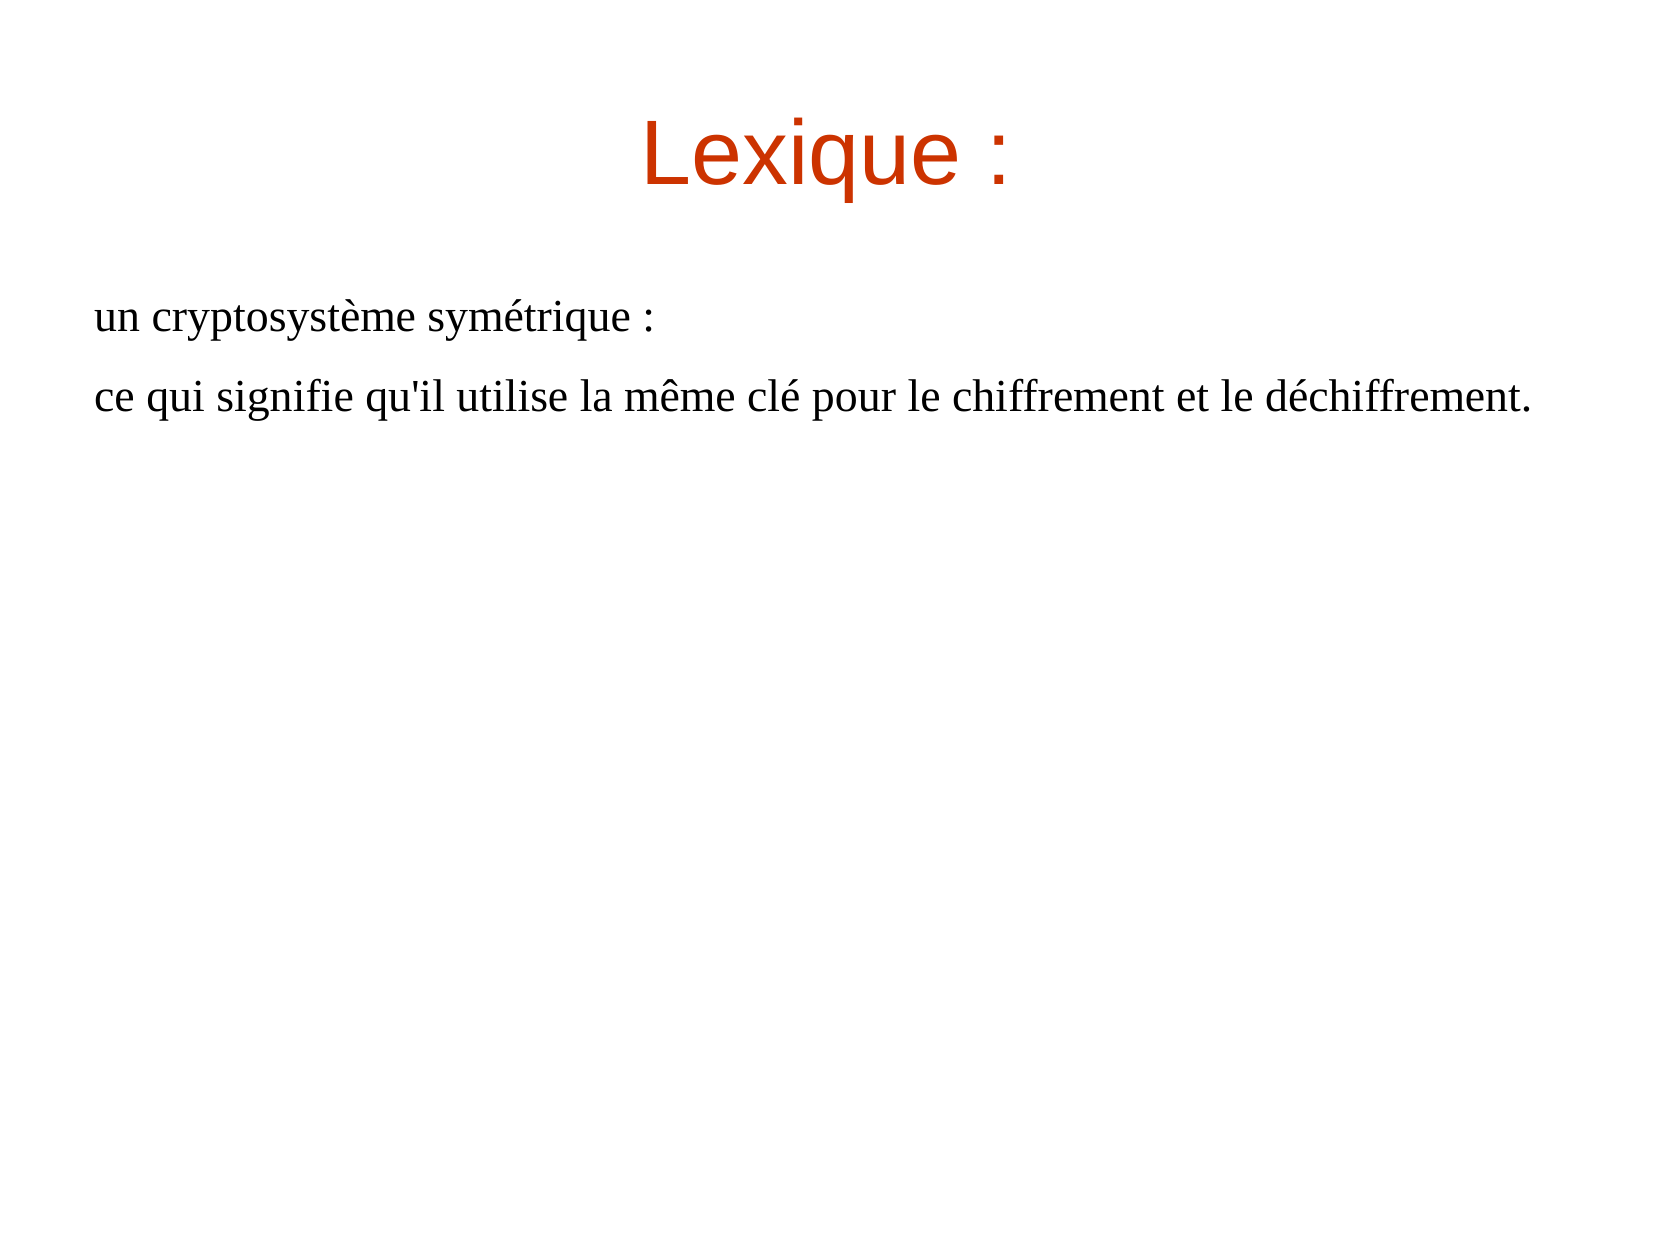

# Lexique :
 un cryptosystème symétrique :
 ce qui signifie qu'il utilise la même clé pour le chiffrement et le déchiffrement.